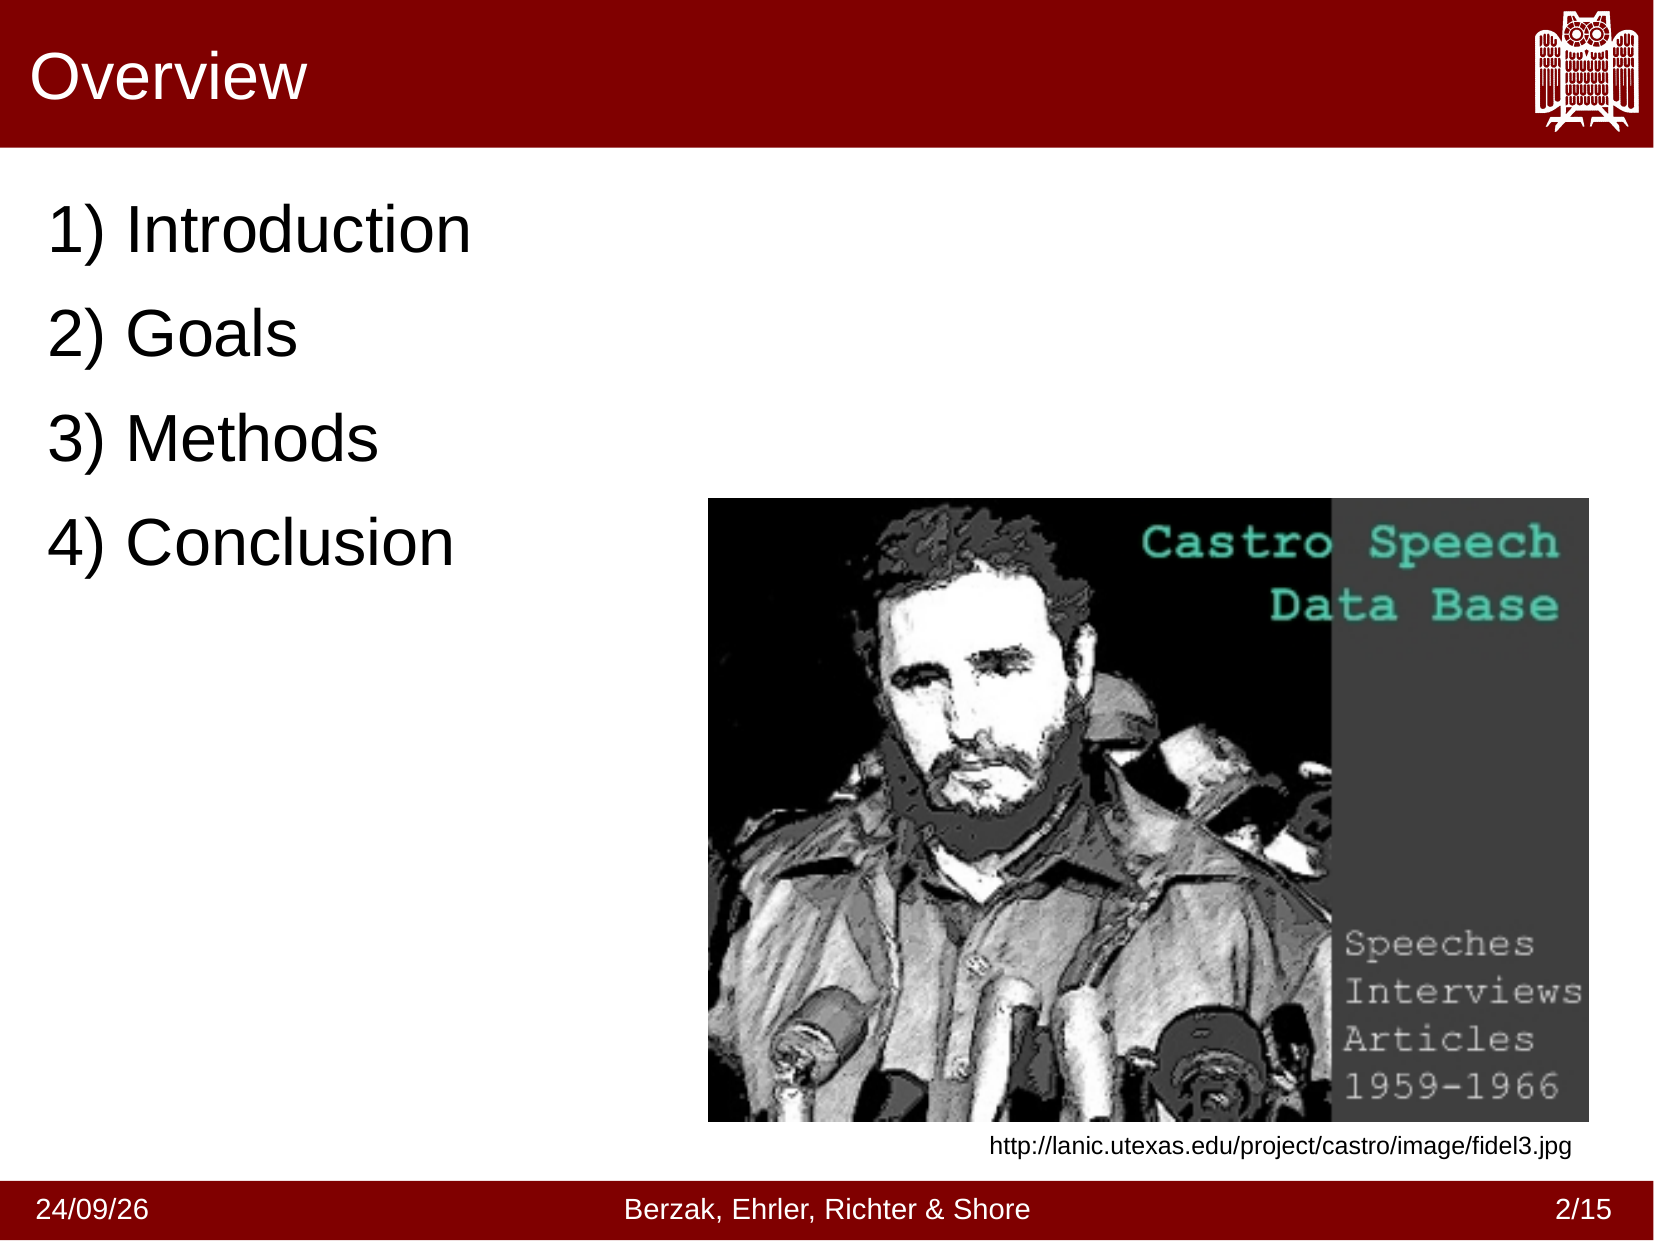

# Overview
 Introduction
 Goals
 Methods
 C	onclusion
http://lanic.utexas.edu/project/castro/image/fidel3.jpg
Berzak, Ehrler, Richter & Shore
2